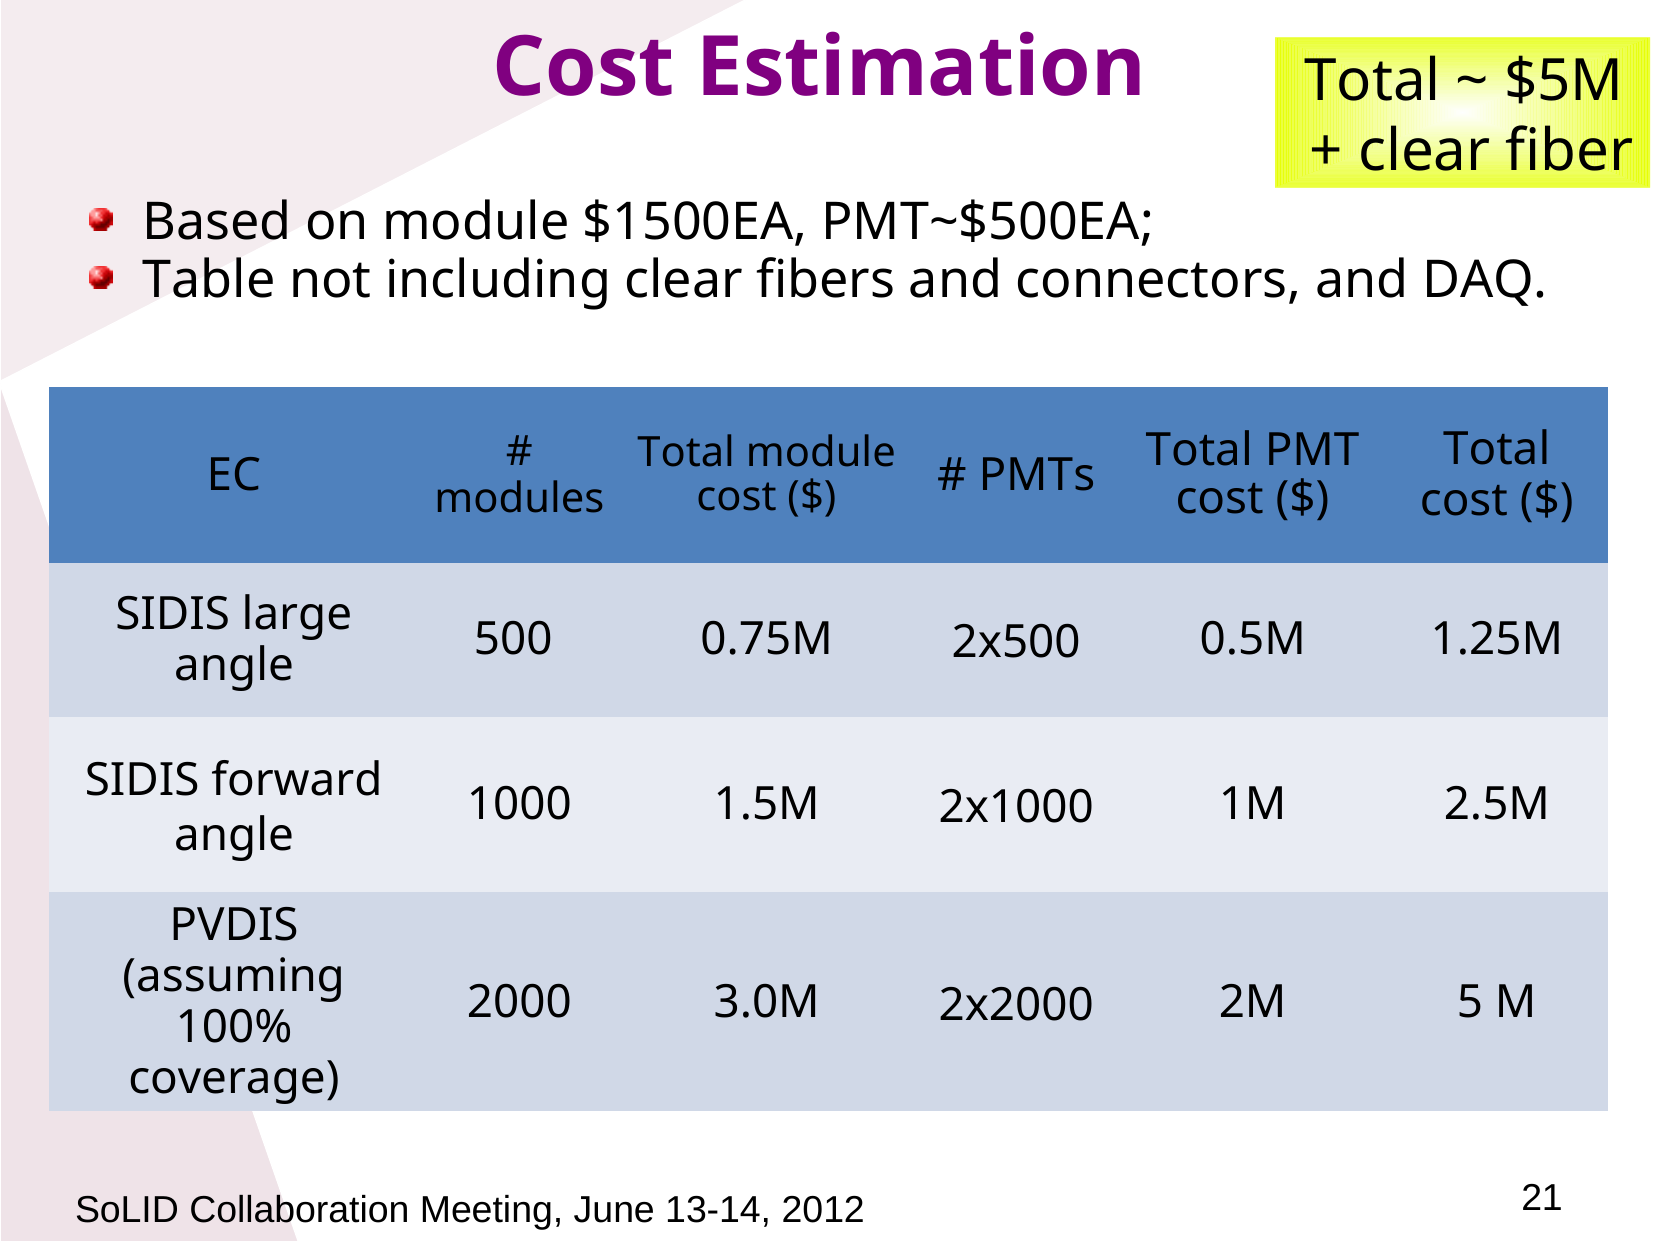

# Cost Estimation
Total ~ $5M
 + clear fiber
Based on module $1500EA, PMT~$500EA;
Table not including clear fibers and connectors, and DAQ.
| EC | # modules | Total module cost ($) | # PMTs | Total PMT cost ($) | Total cost ($) |
| --- | --- | --- | --- | --- | --- |
| SIDIS large angle | 500 | 0.75M | 2x500 | 0.5M | 1.25M |
| SIDIS forward angle | 1000 | 1.5M | 2x1000 | 1M | 2.5M |
| PVDIS (assuming 100% coverage) | 2000 | 3.0M | 2x2000 | 2M | 5 M |
21